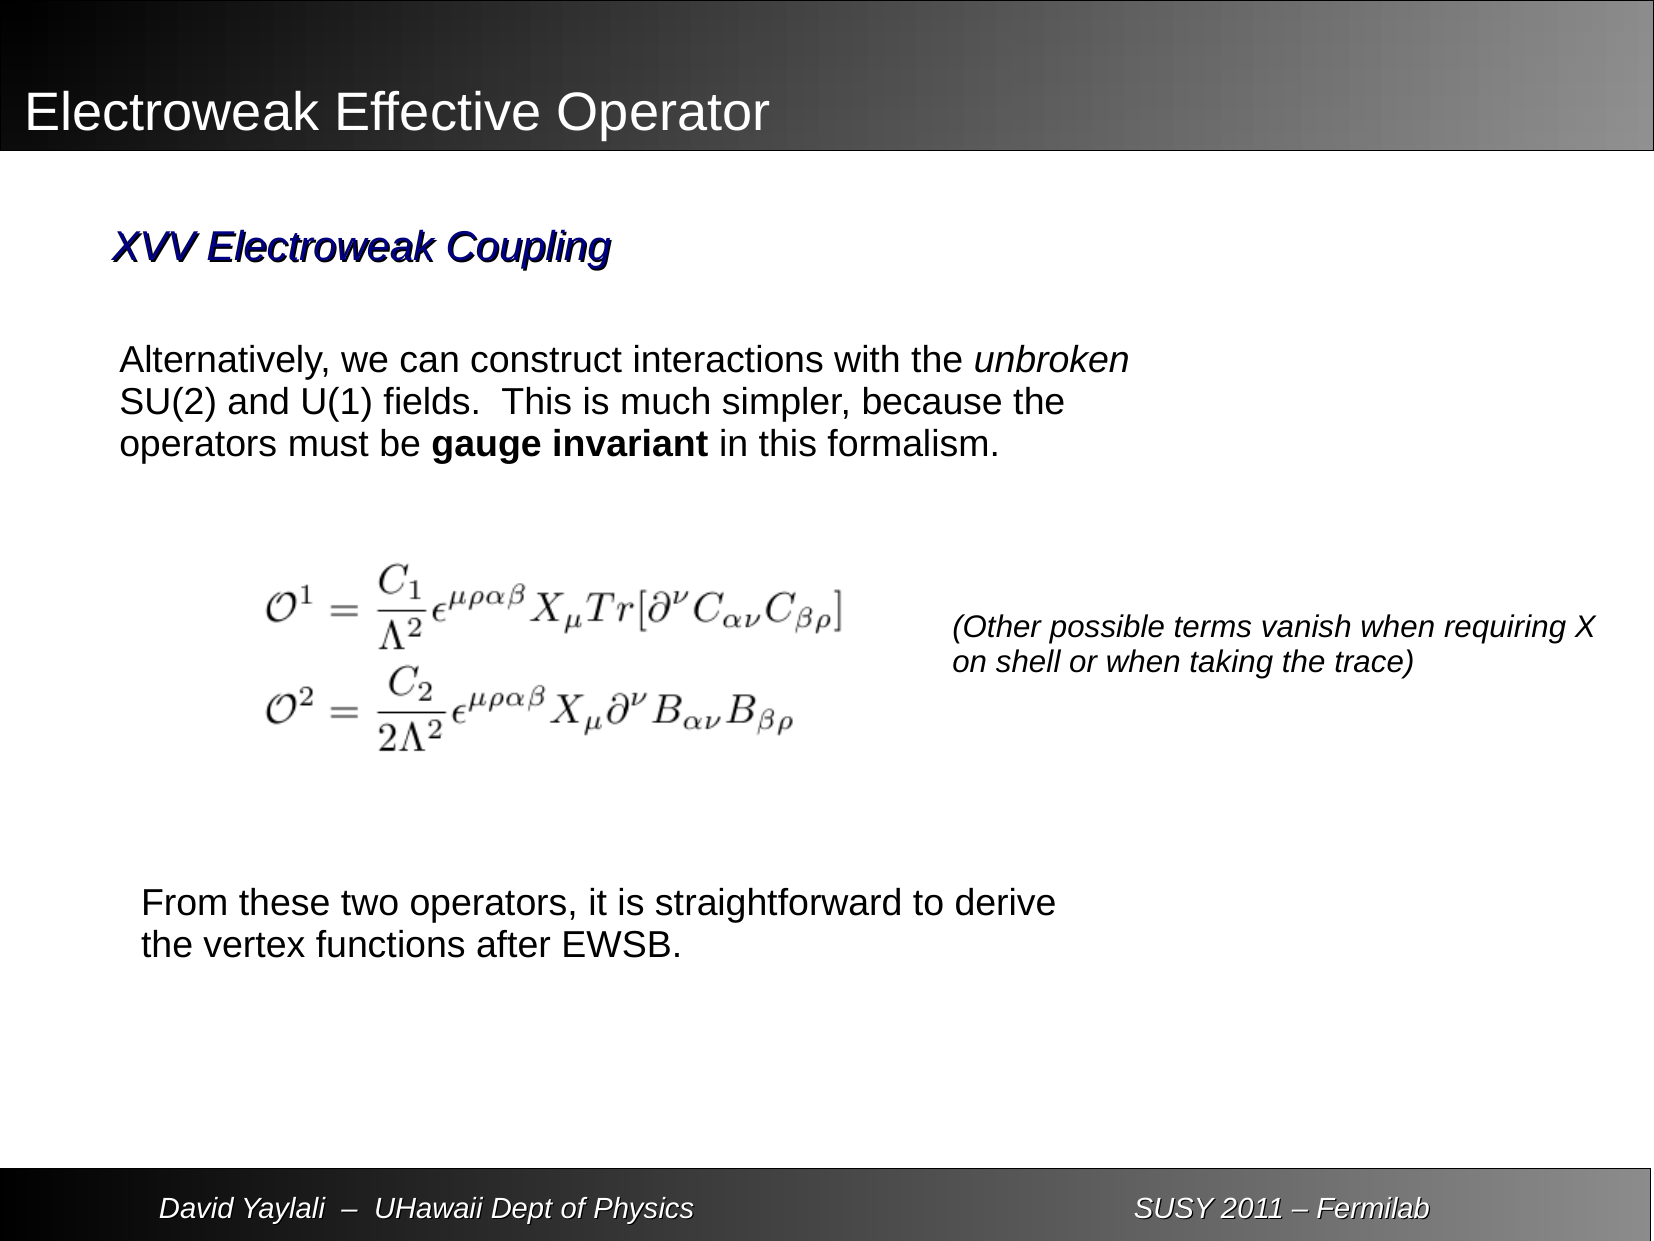

Electroweak Effective Operator
XVV Electroweak Coupling
Alternatively, we can construct interactions with the unbroken SU(2) and U(1) fields. This is much simpler, because the operators must be gauge invariant in this formalism.
(Other possible terms vanish when requiring X on shell or when taking the trace)
From these two operators, it is straightforward to derive the vertex functions after EWSB.